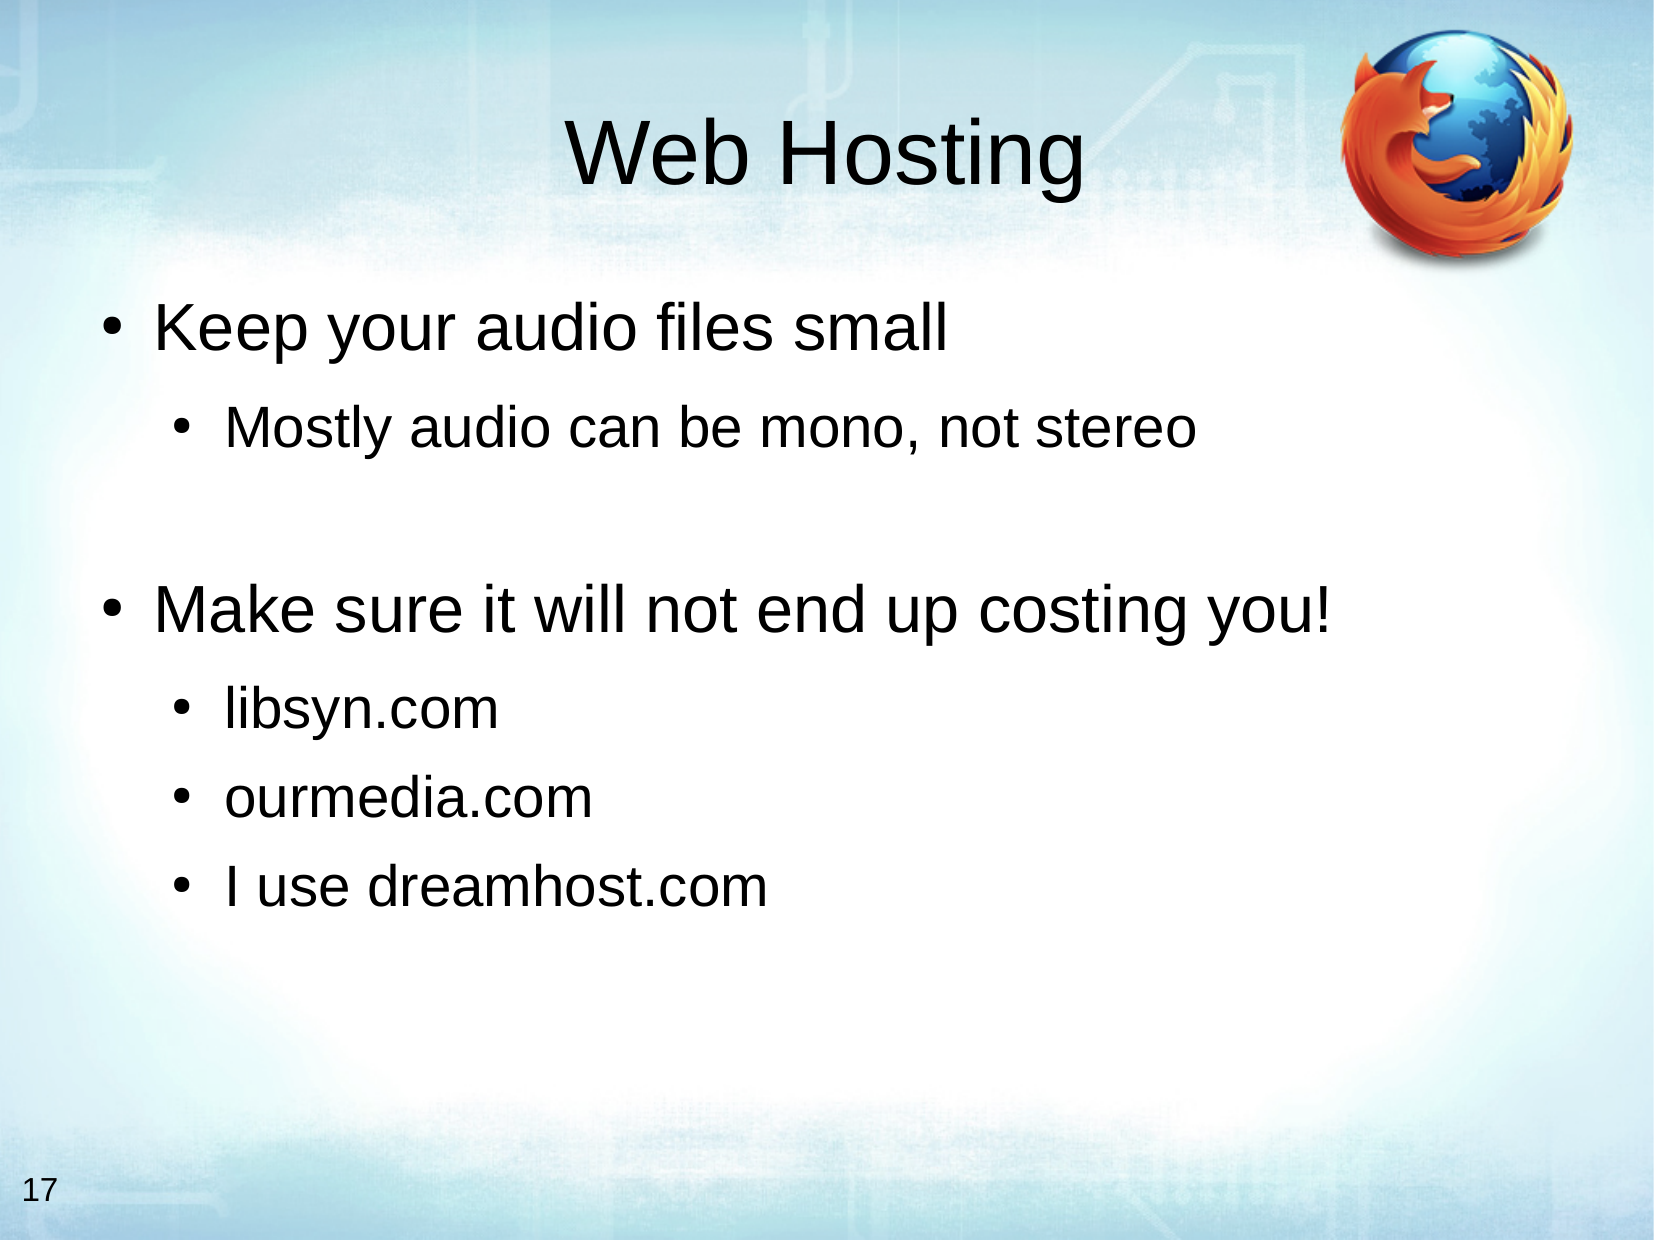

# Web Hosting
Keep your audio files small
Mostly audio can be mono, not stereo
Make sure it will not end up costing you!
libsyn.com
ourmedia.com
I use dreamhost.com